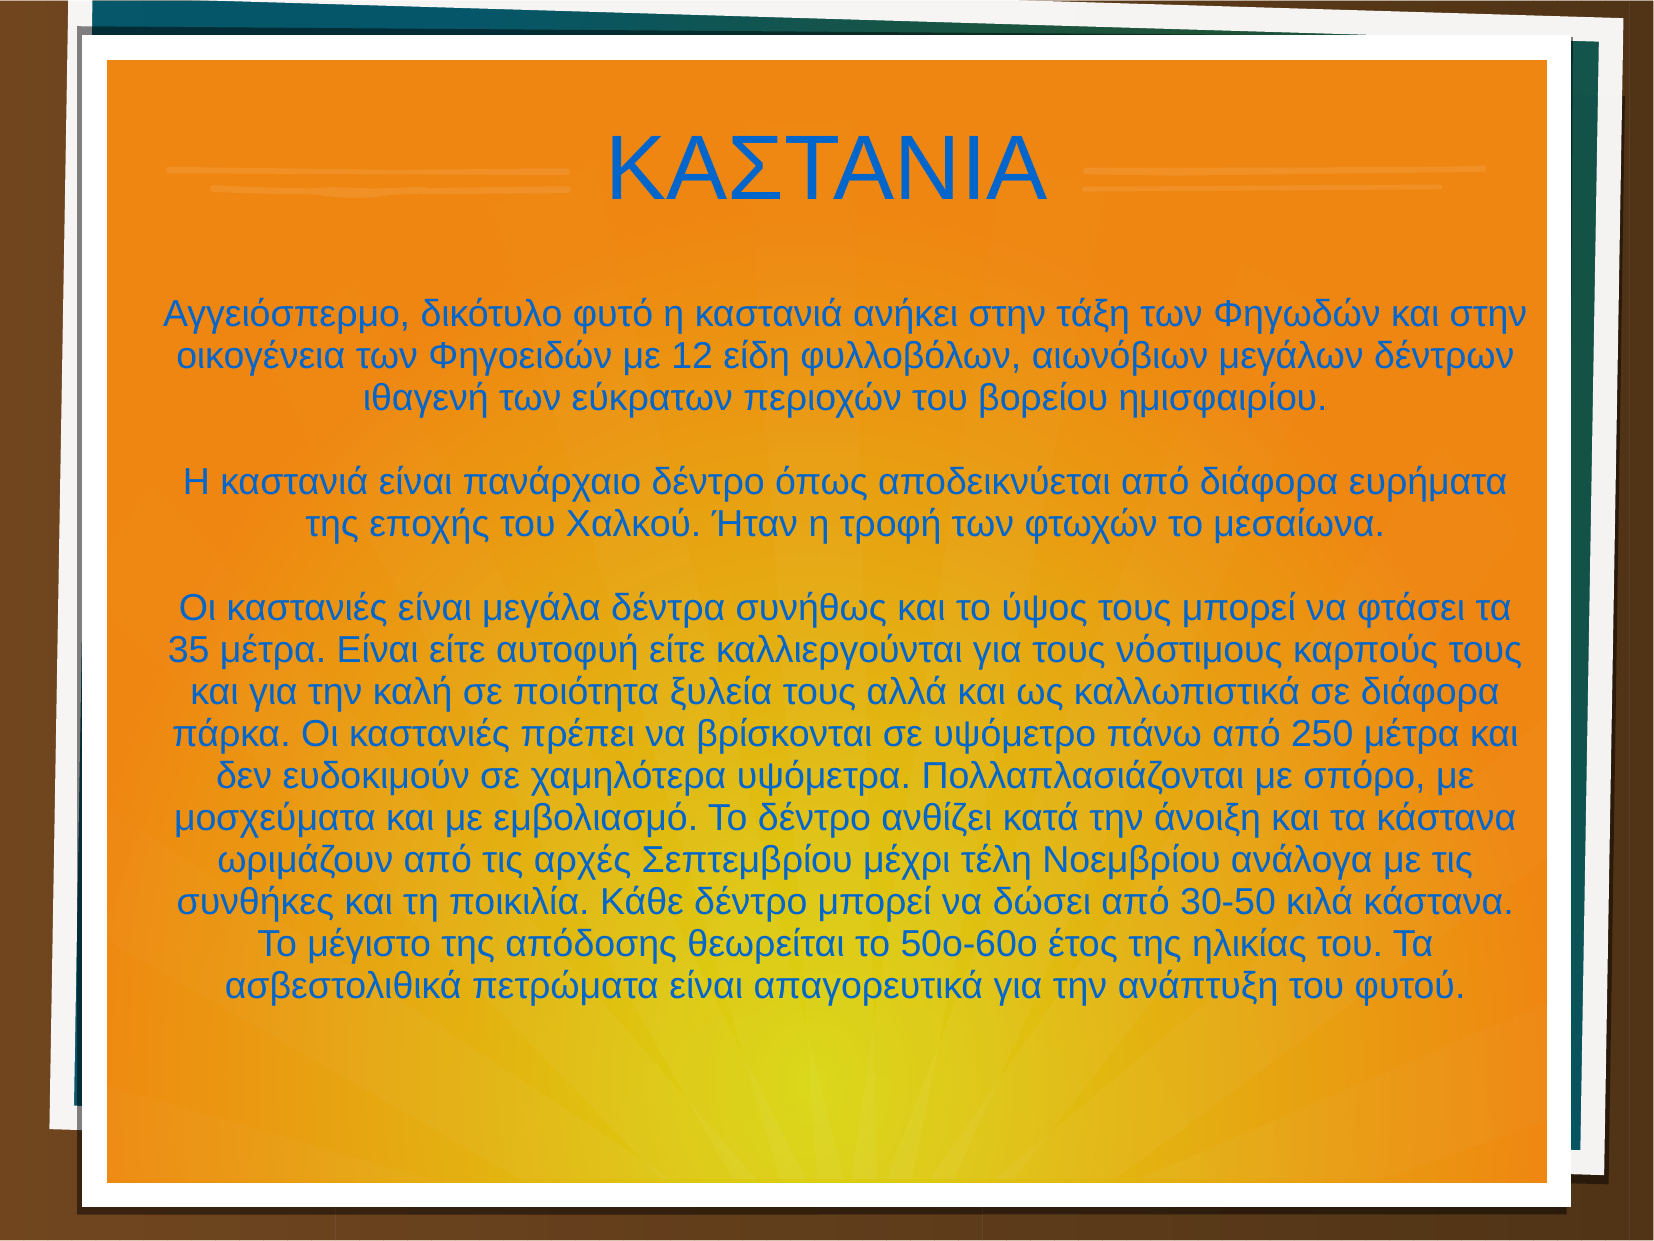

# ΚΑΣΤΑΝΙΑ
Αγγειόσπερμο, δικότυλο φυτό η καστανιά ανήκει στην τάξη των Φηγωδών και στην οικογένεια των Φηγοειδών με 12 είδη φυλλοβόλων, αιωνόβιων μεγάλων δέντρων ιθαγενή των εύκρατων περιοχών του βορείου ημισφαιρίου.
Η καστανιά είναι πανάρχαιο δέντρο όπως αποδεικνύεται από διάφορα ευρήματα της εποχής του Χαλκού. Ήταν η τροφή των φτωχών το μεσαίωνα.
Οι καστανιές είναι μεγάλα δέντρα συνήθως και το ύψος τους μπορεί να φτάσει τα 35 μέτρα. Είναι είτε αυτοφυή είτε καλλιεργούνται για τους νόστιμους καρπούς τους και για την καλή σε ποιότητα ξυλεία τους αλλά και ως καλλωπιστικά σε διάφορα πάρκα. Οι καστανιές πρέπει να βρίσκονται σε υψόμετρο πάνω από 250 μέτρα και δεν ευδοκιμούν σε χαμηλότερα υψόμετρα. Πολλαπλασιάζονται με σπόρο, με μοσχεύματα και με εμβολιασμό. Το δέντρο ανθίζει κατά την άνοιξη και τα κάστανα ωριμάζουν από τις αρχές Σεπτεμβρίου μέχρι τέλη Νοεμβρίου ανάλογα με τις συνθήκες και τη ποικιλία. Κάθε δέντρο μπορεί να δώσει από 30-50 κιλά κάστανα. Το μέγιστο της απόδοσης θεωρείται το 50ο-60ο έτος της ηλικίας του. Τα ασβεστολιθικά πετρώματα είναι απαγορευτικά για την ανάπτυξη του φυτού.